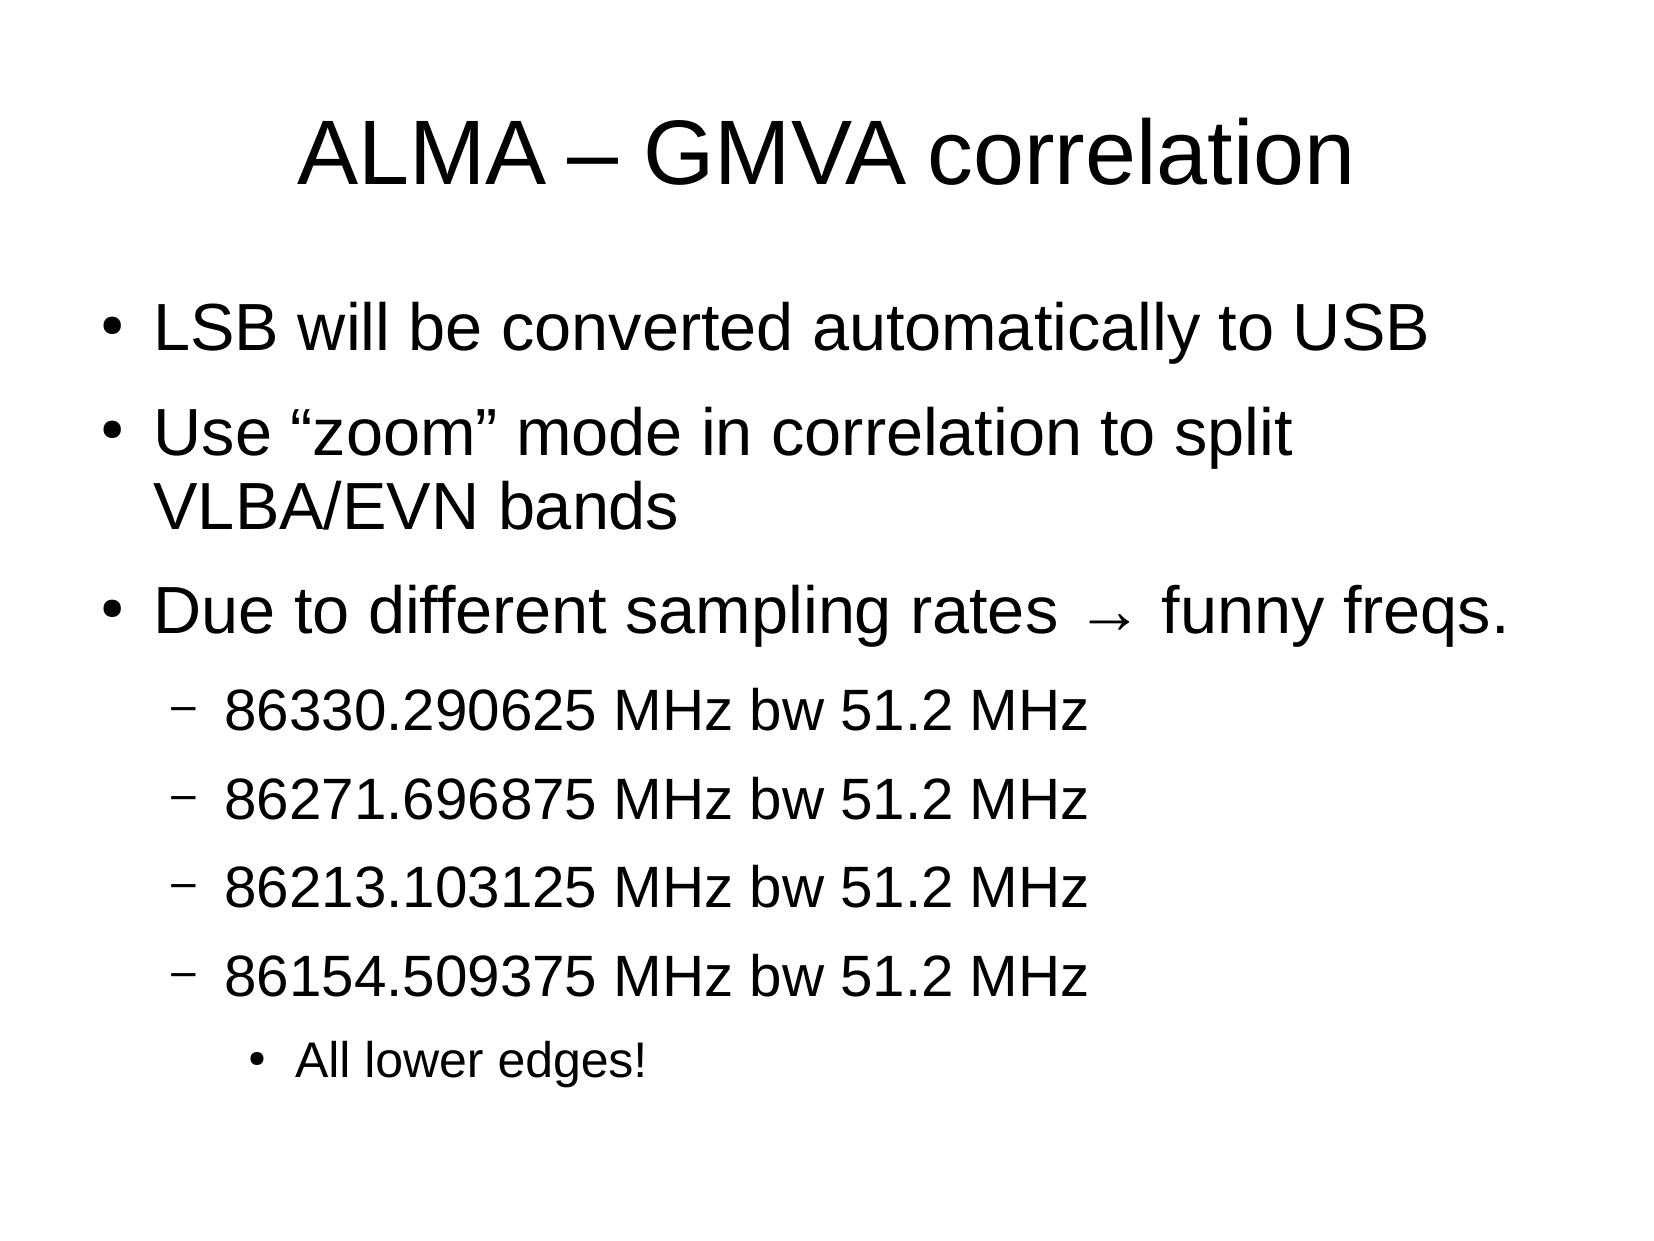

# ALMA – GMVA correlation
LSB will be converted automatically to USB
Use “zoom” mode in correlation to split VLBA/EVN bands
Due to different sampling rates → funny freqs.
86330.290625 MHz bw 51.2 MHz
86271.696875 MHz bw 51.2 MHz
86213.103125 MHz bw 51.2 MHz
86154.509375 MHz bw 51.2 MHz
All lower edges!